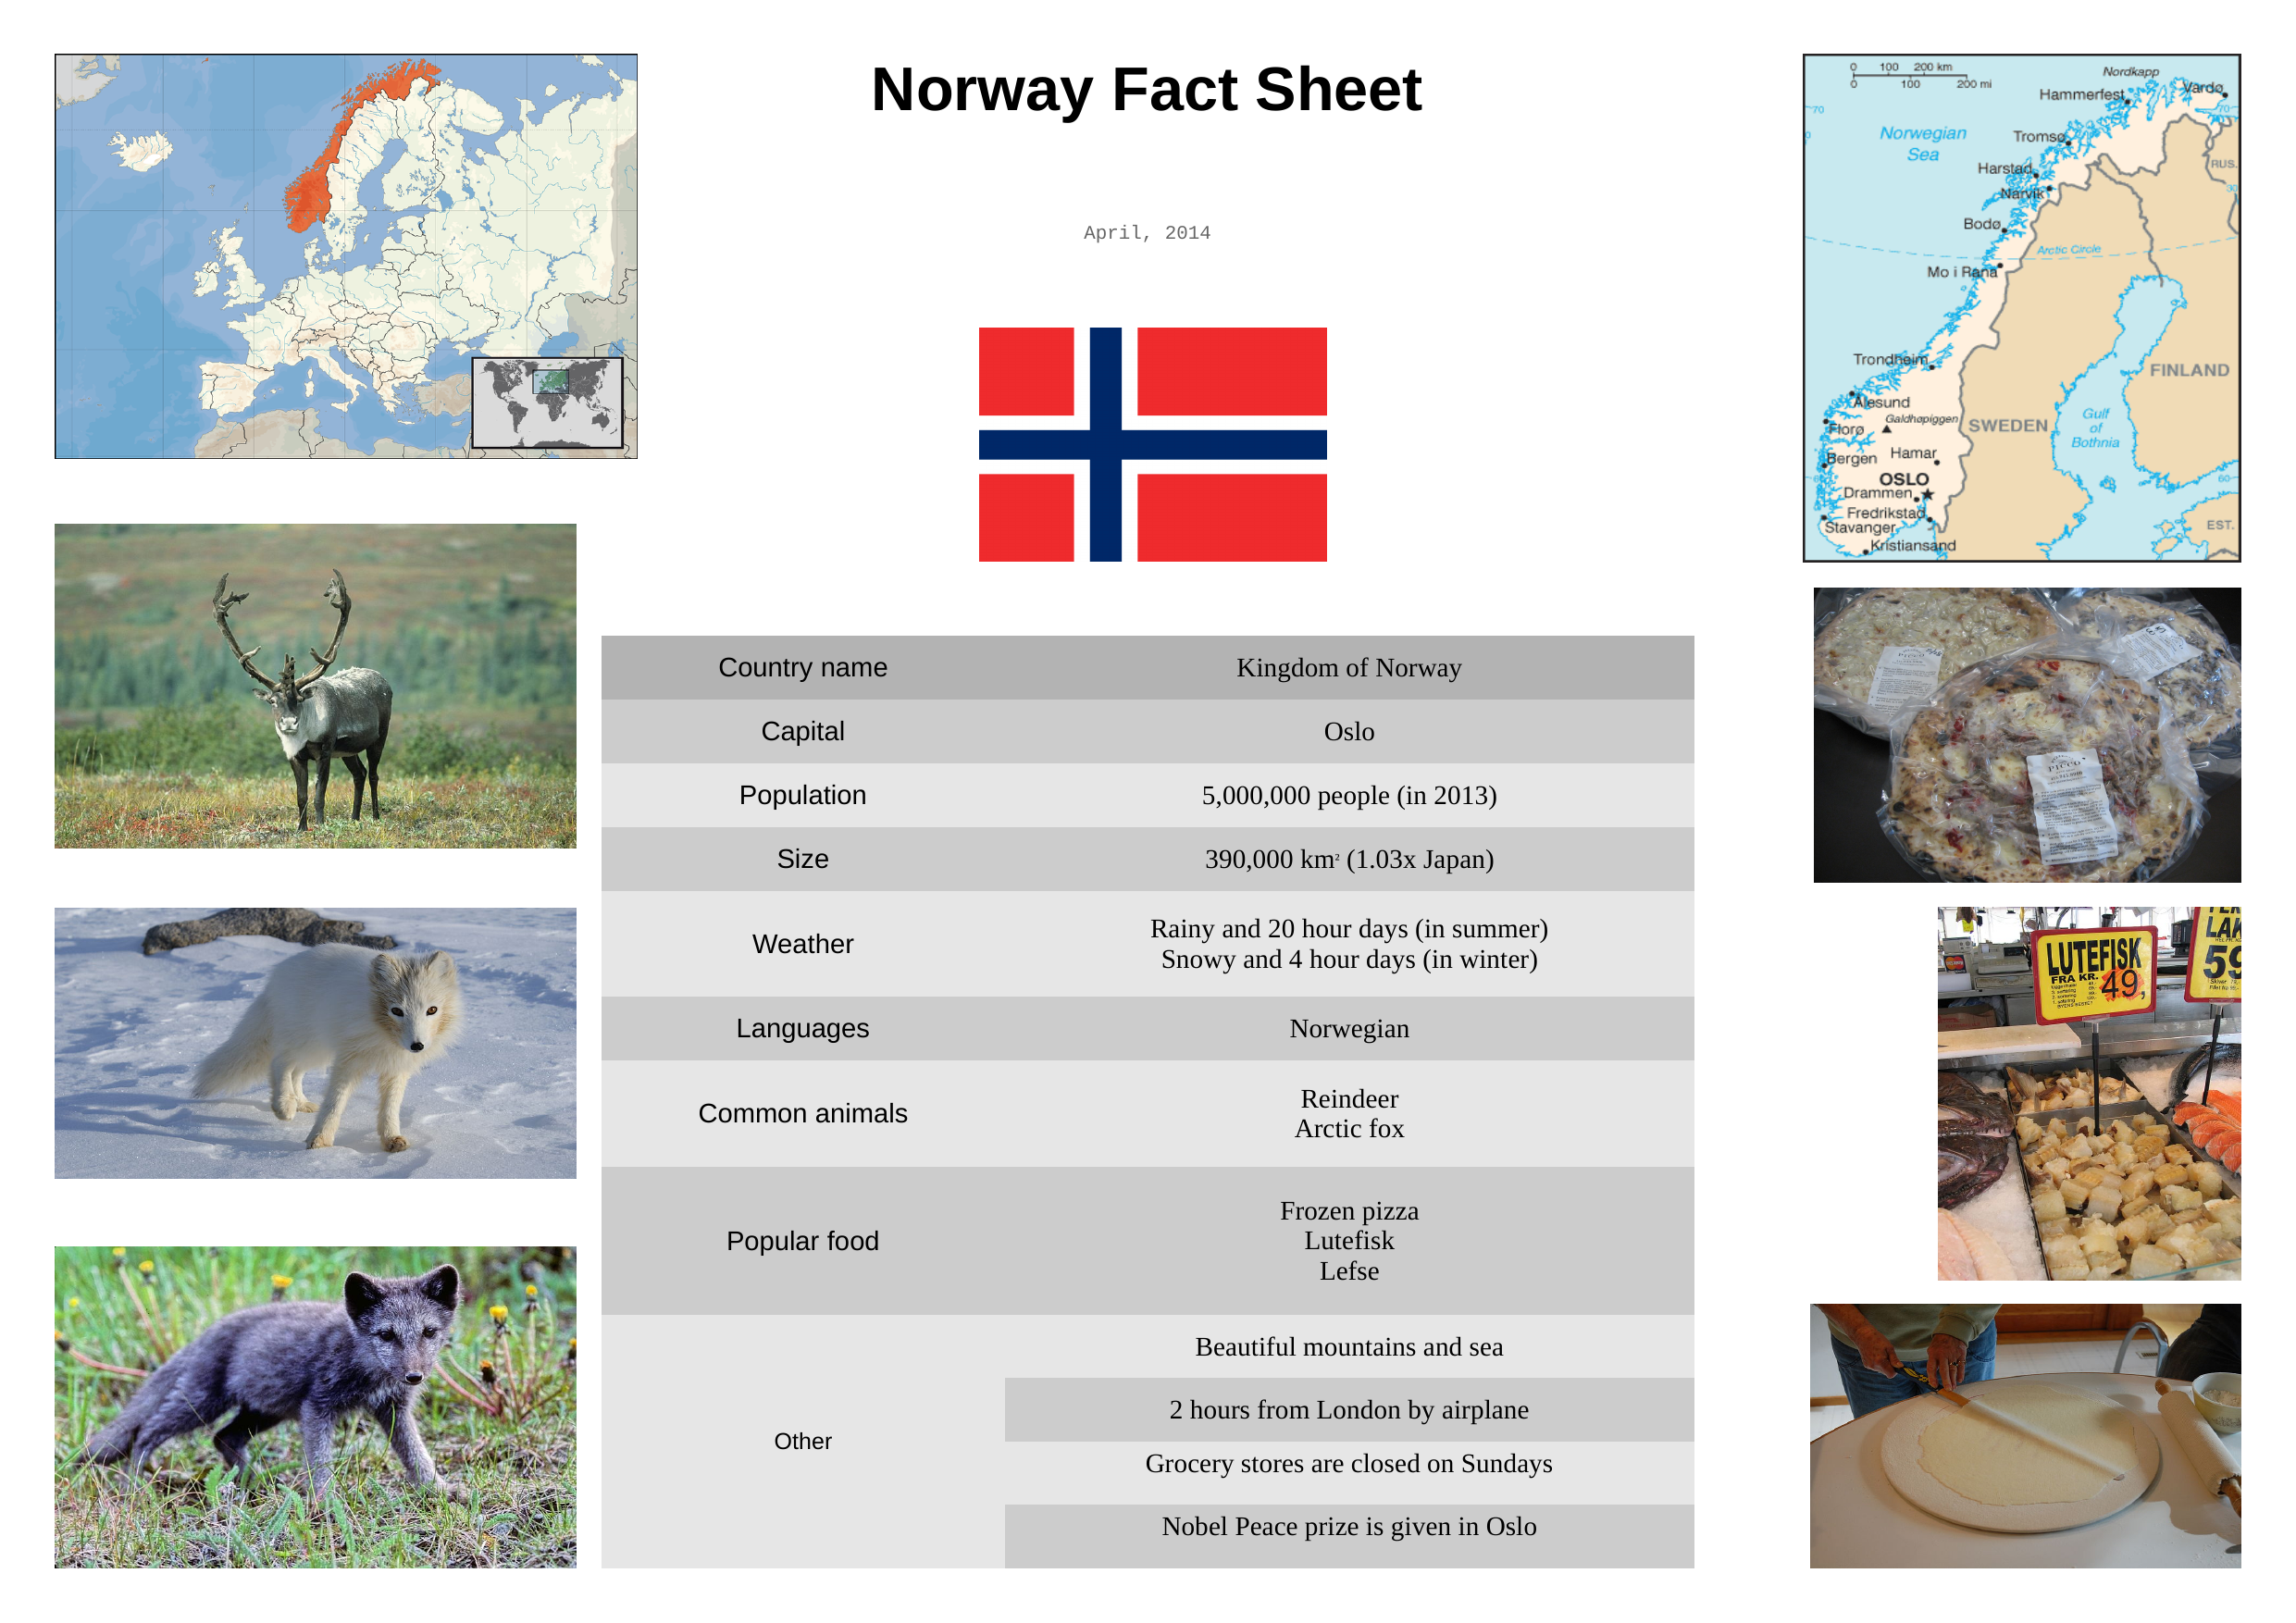

# Norway Fact Sheet
April, 2014
| Country name | Kingdom of Norway |
| --- | --- |
| Capital | Oslo |
| Population | 5,000,000 people (in 2013) |
| Size | 390,000 km² (1.03x Japan) |
| Weather | Rainy and 20 hour days (in summer) Snowy and 4 hour days (in winter) |
| Languages | Norwegian |
| Common animals | Reindeer Arctic fox |
| Popular food | Frozen pizza Lutefisk Lefse |
| Other | Beautiful mountains and sea |
| | 2 hours from London by airplane |
| | Grocery stores are closed on Sundays |
| | Nobel Peace prize is given in Oslo |